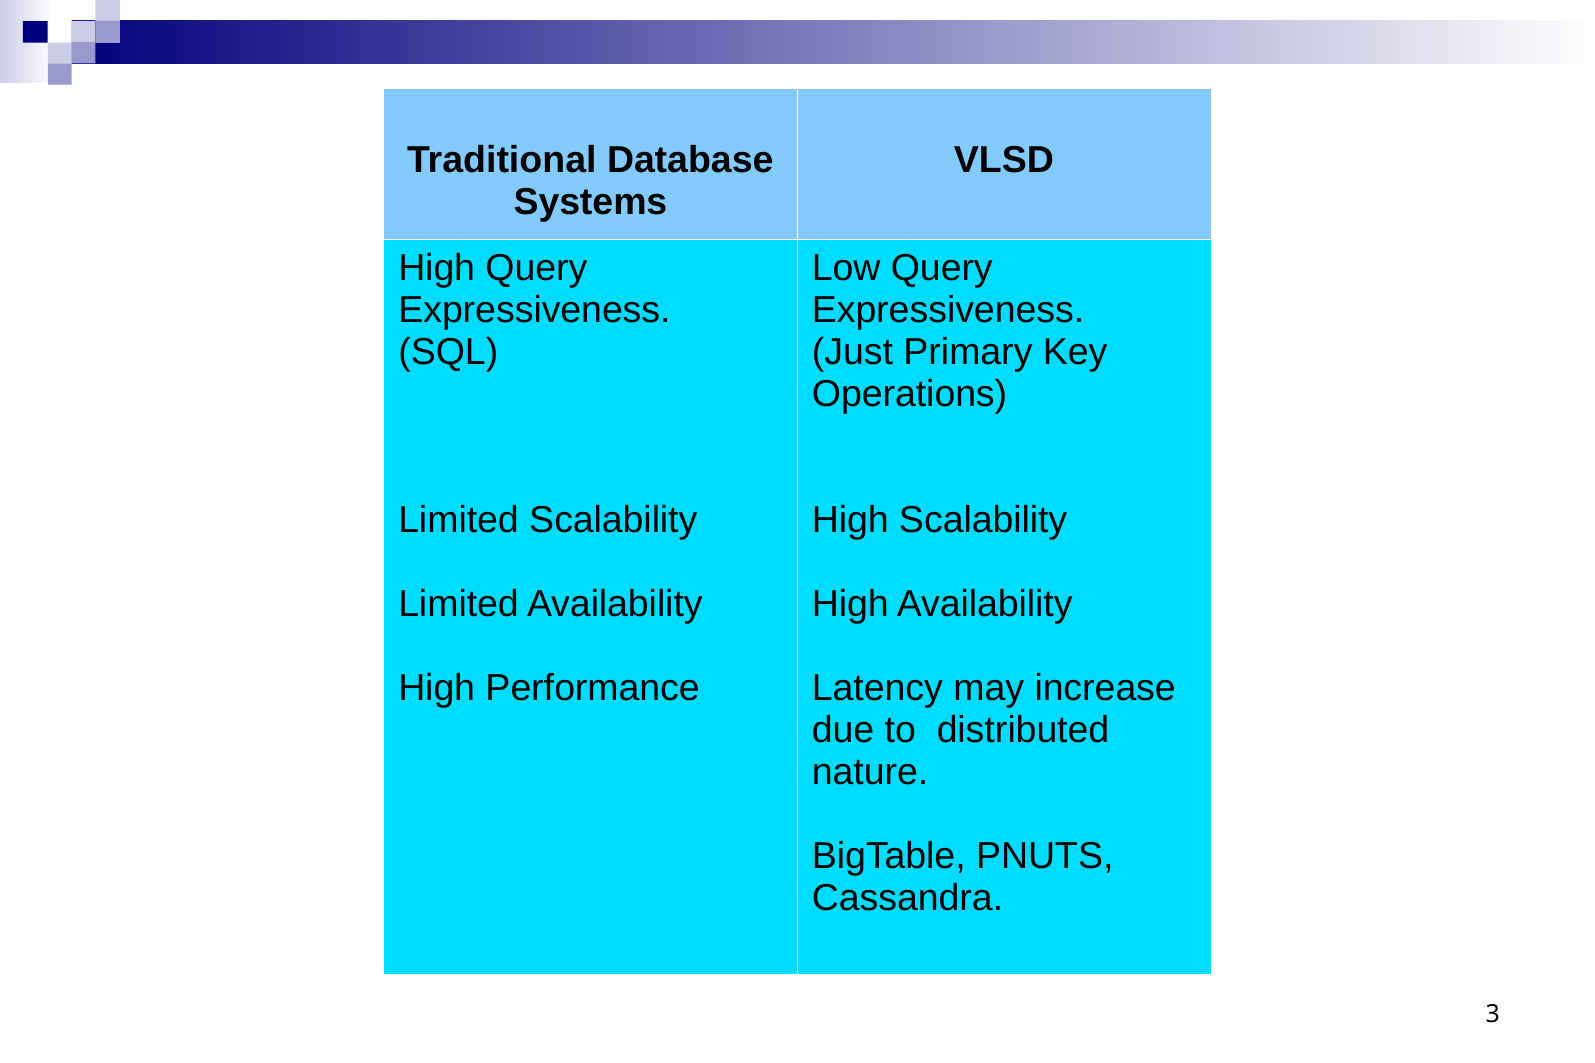

| Traditional Database Systems | VLSD |
| --- | --- |
| High Query Expressiveness. (SQL) Limited Scalability Limited Availability High Performance | Low Query Expressiveness. (Just Primary Key Operations) High Scalability High Availability Latency may increase due to distributed nature. BigTable, PNUTS, Cassandra. |
3